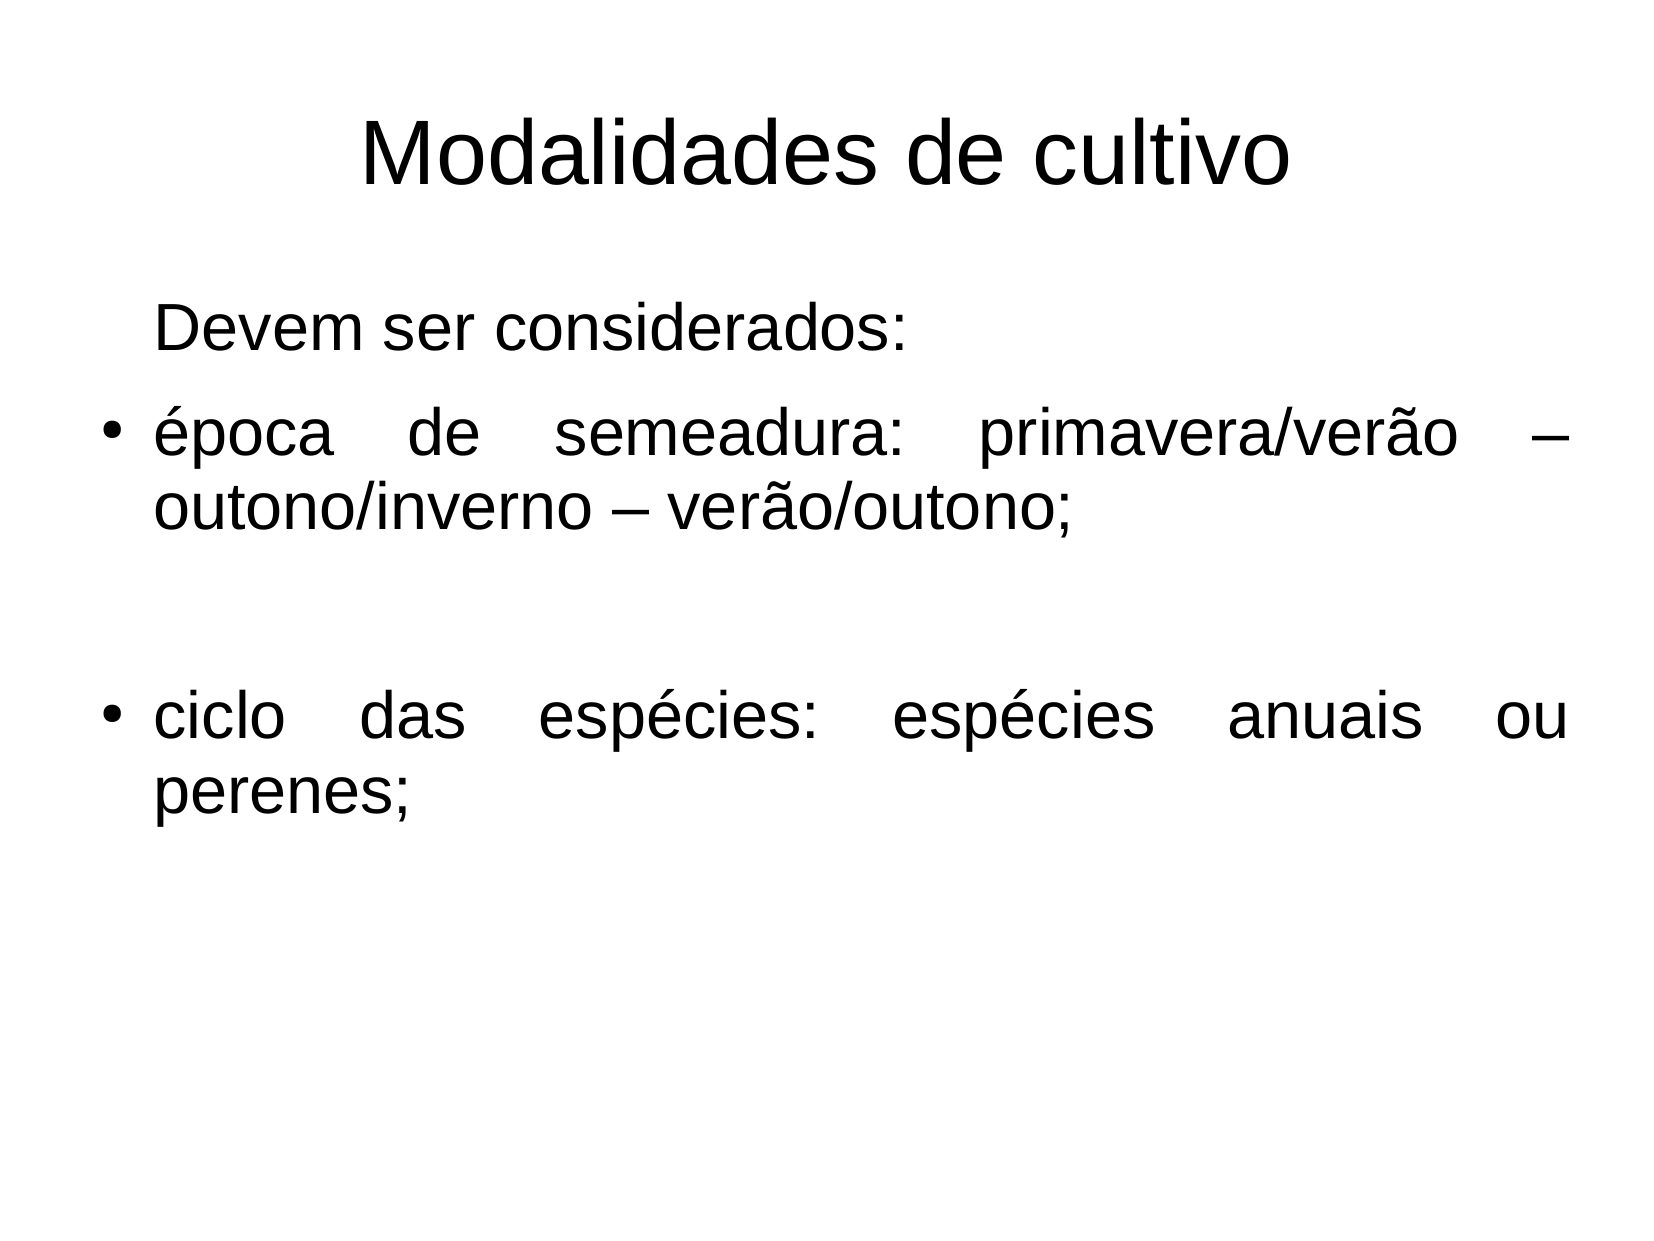

# Modalidades de cultivo
Devem ser considerados:
época de semeadura: primavera/verão – outono/inverno – verão/outono;
ciclo das espécies: espécies anuais ou perenes;